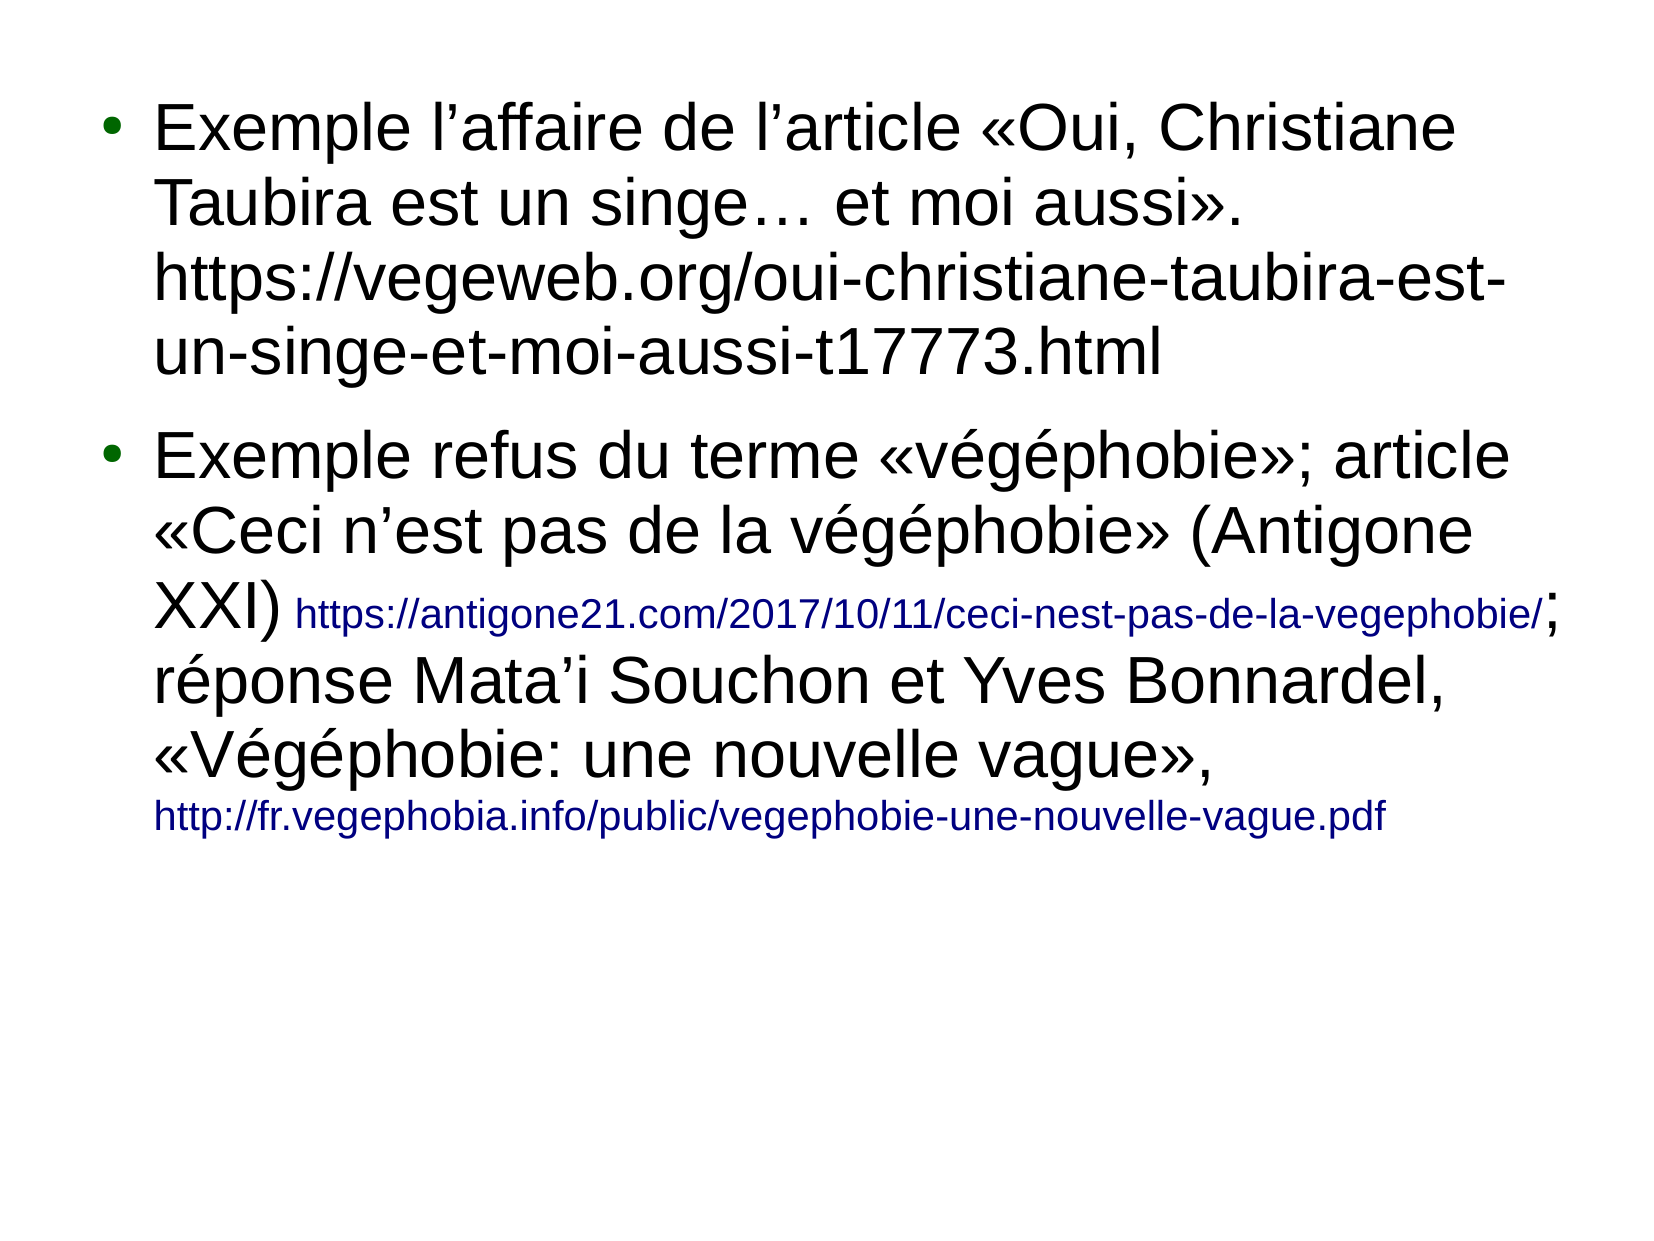

# Exemple l’affaire de l’article «Oui, Christiane Taubira est un singe… et moi aussi». https://vegeweb.org/oui-christiane-taubira-est-un-singe-et-moi-aussi-t17773.html
Exemple refus du terme «végéphobie»; article «Ceci n’est pas de la végéphobie» (Antigone XXI) https://antigone21.com/2017/10/11/ceci-nest-pas-de-la-vegephobie/; réponse Mata’i Souchon et Yves Bonnardel, «Végéphobie: une nouvelle vague», http://fr.vegephobia.info/public/vegephobie-une-nouvelle-vague.pdf